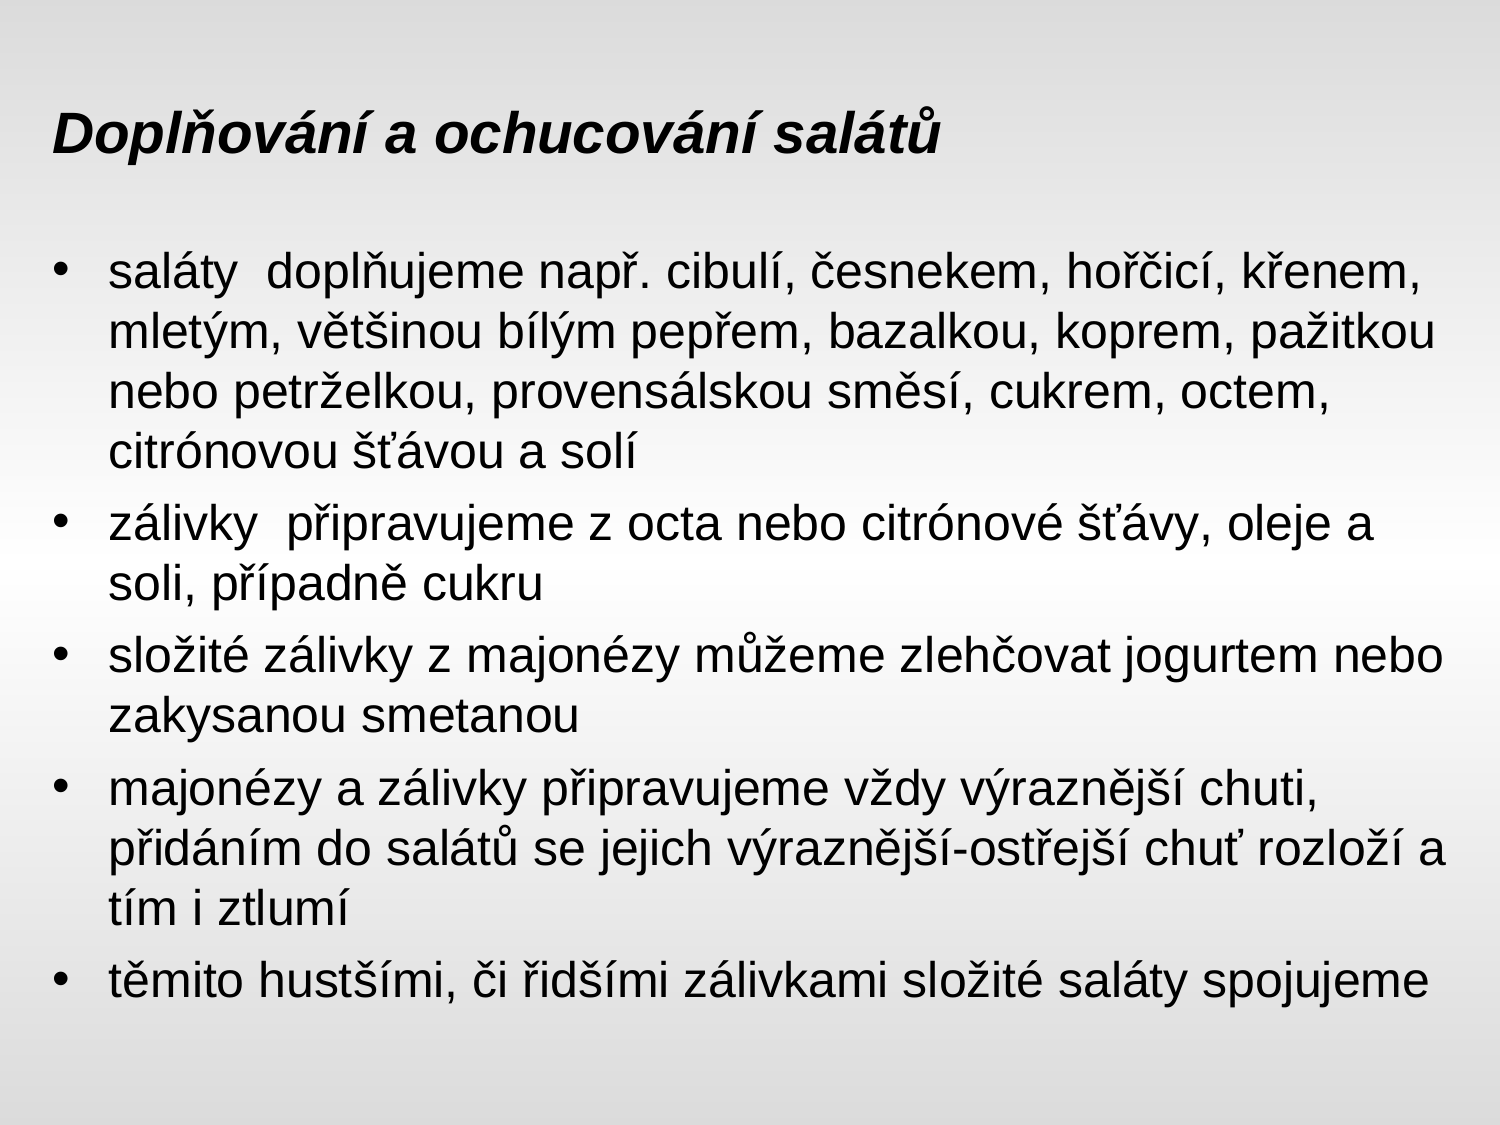

# Doplňování a ochucování salátů
saláty doplňujeme např. cibulí, česnekem, hořčicí, křenem, mletým, většinou bílým pepřem, bazalkou, koprem, pažitkou nebo petrželkou, provensálskou směsí, cukrem, octem, citrónovou šťávou a solí
zálivky připravujeme z octa nebo citrónové šťávy, oleje a soli, případně cukru
složité zálivky z majonézy můžeme zlehčovat jogurtem nebo zakysanou smetanou
majonézy a zálivky připravujeme vždy výraznější chuti, přidáním do salátů se jejich výraznější-ostřejší chuť rozloží a tím i ztlumí
těmito hustšími, či řidšími zálivkami složité saláty spojujeme